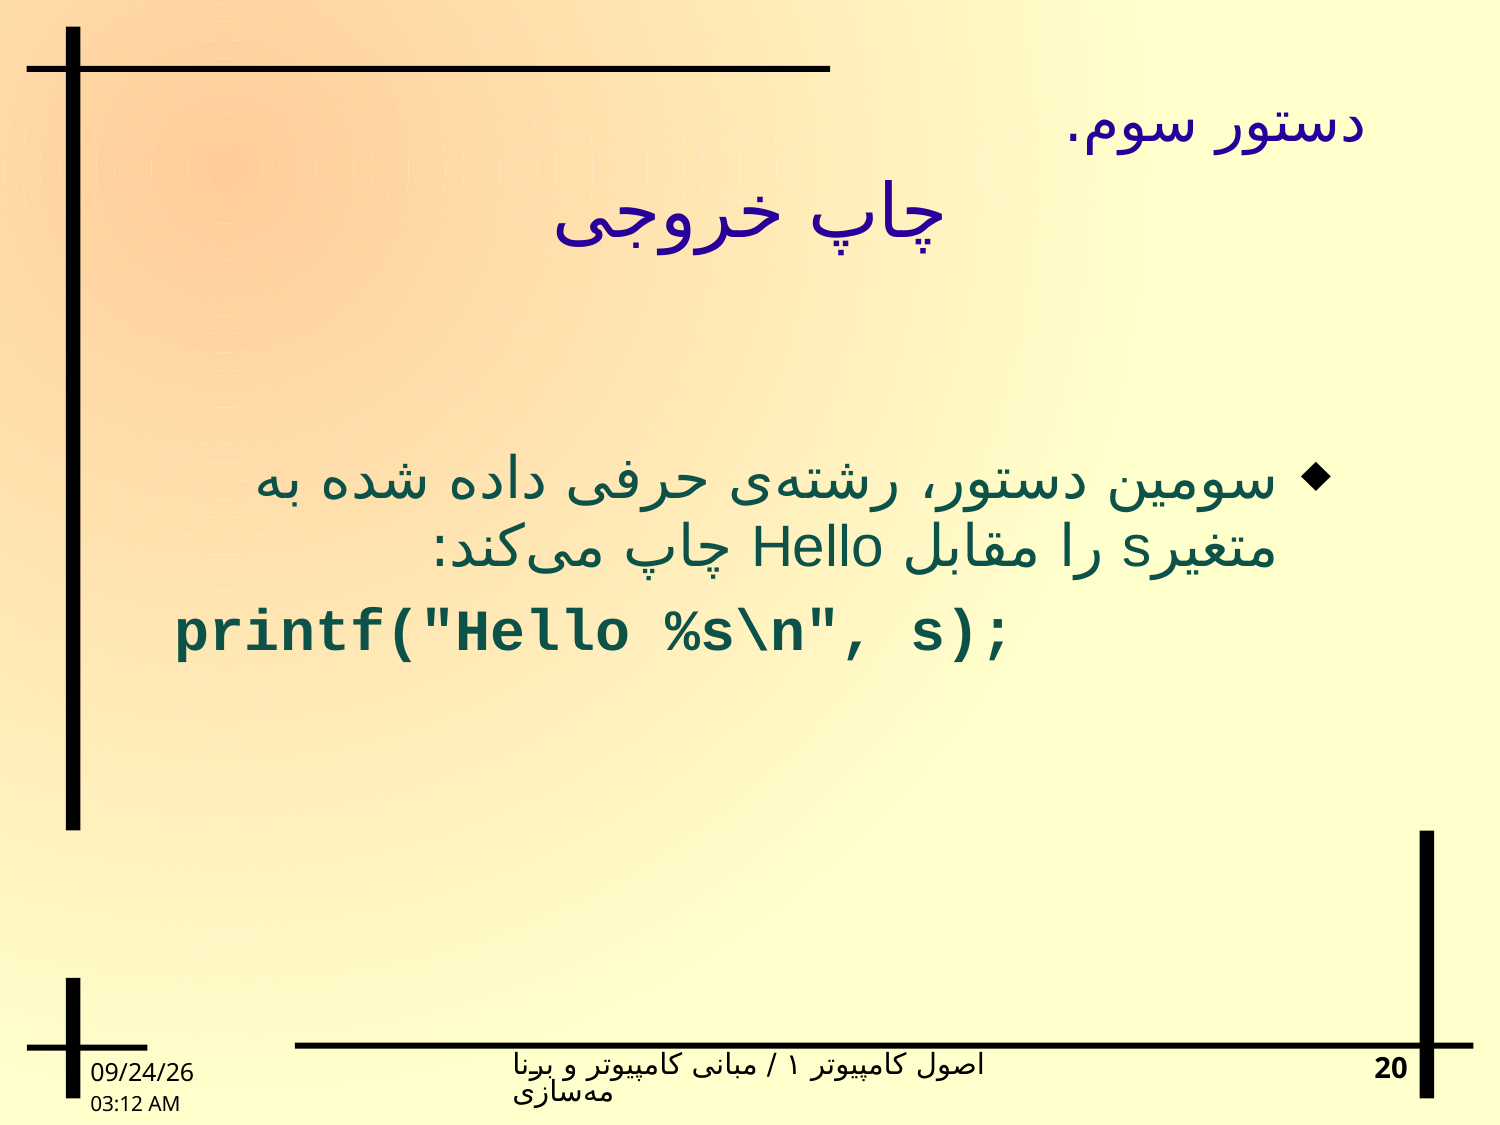

دستور سوم.
چاپ خروجی
# سومین دستور، رشته‌ی حرفی داده شده به متغیرs را مقابل Hello چاپ می‌کند:
printf("Hello %s\n", s);
اصول کامپیوتر ۱ / مبانی کامپیوتر و برنامه‌سازی
20